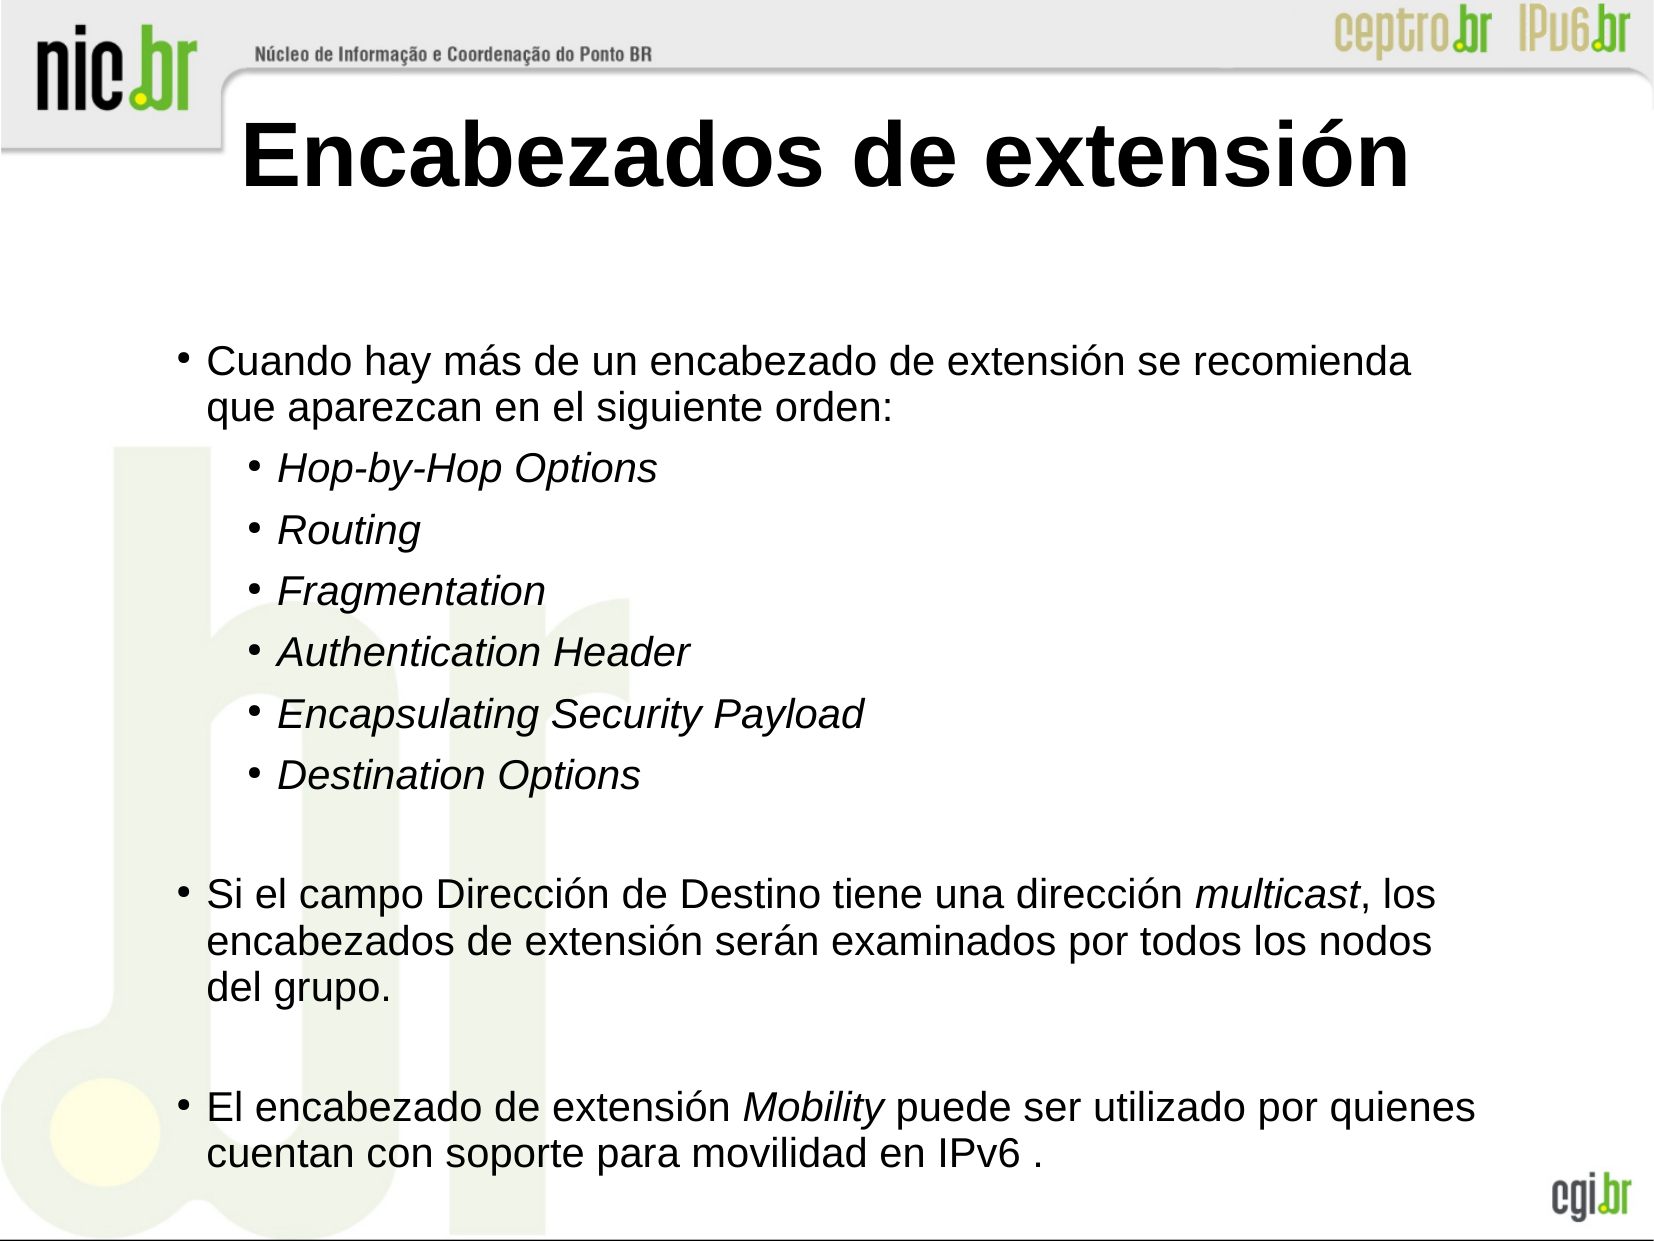

Encabezados de extensión
Cuando hay más de un encabezado de extensión se recomienda que aparezcan en el siguiente orden:
Hop-by-Hop Options
Routing
Fragmentation
Authentication Header
Encapsulating Security Payload
Destination Options
Si el campo Dirección de Destino tiene una dirección multicast, los encabezados de extensión serán examinados por todos los nodos del grupo.
El encabezado de extensión Mobility puede ser utilizado por quienes cuentan con soporte para movilidad en IPv6 .